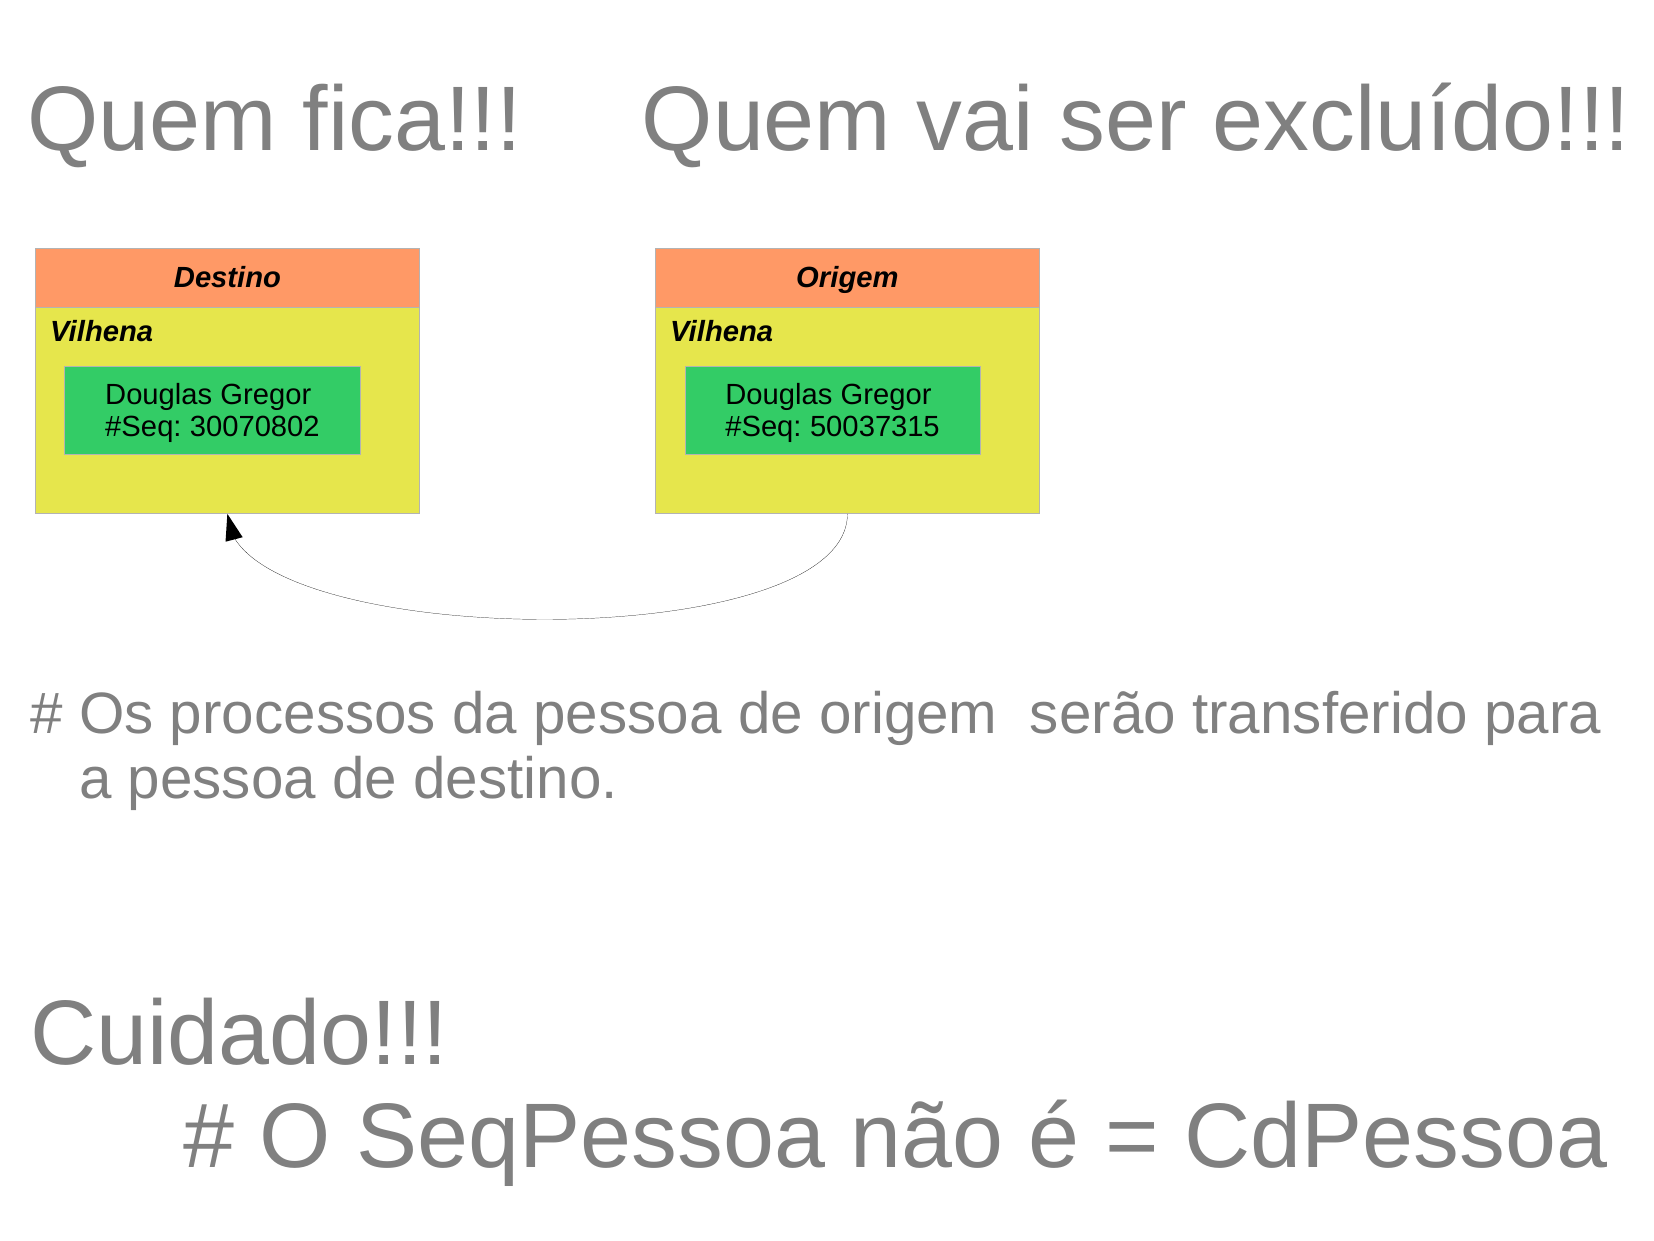

Quem fica!!!
Quem vai ser excluído!!!
Destino
Origem
Vilhena
Vilhena
Douglas Gregor
#Seq: 30070802
Douglas Gregor
#Seq: 50037315
# Os processos da pessoa de origem serão transferido para
 a pessoa de destino.
Cuidado!!!
 # O SeqPessoa não é = CdPessoa